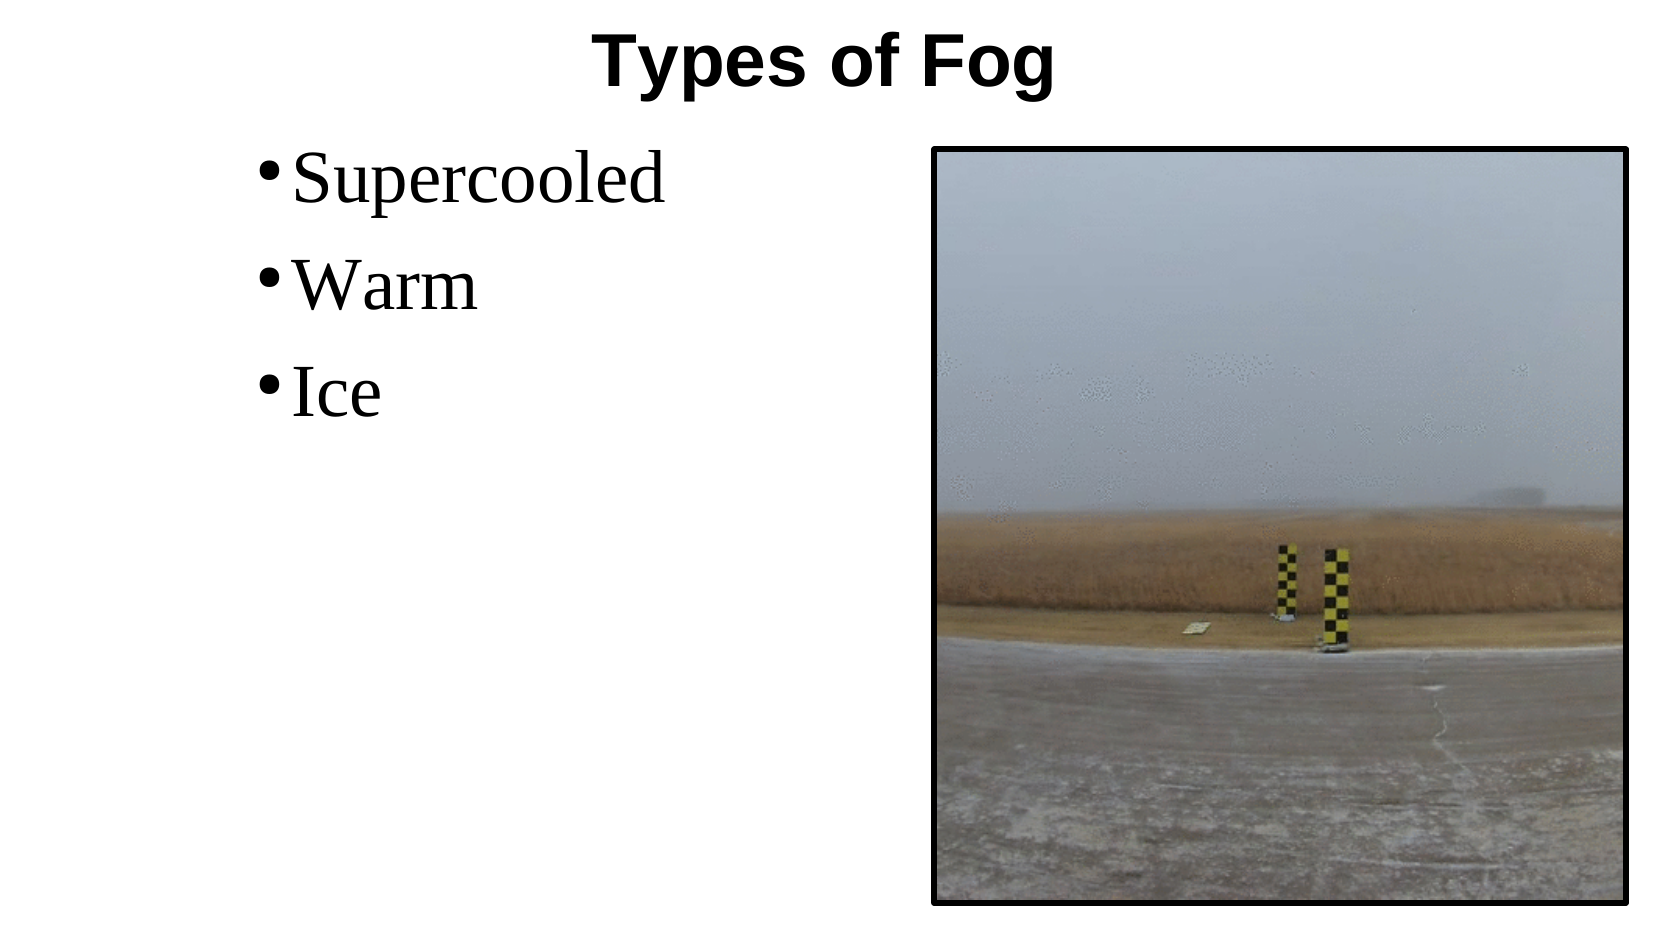

# Types of Fog
Supercooled
Warm
Ice